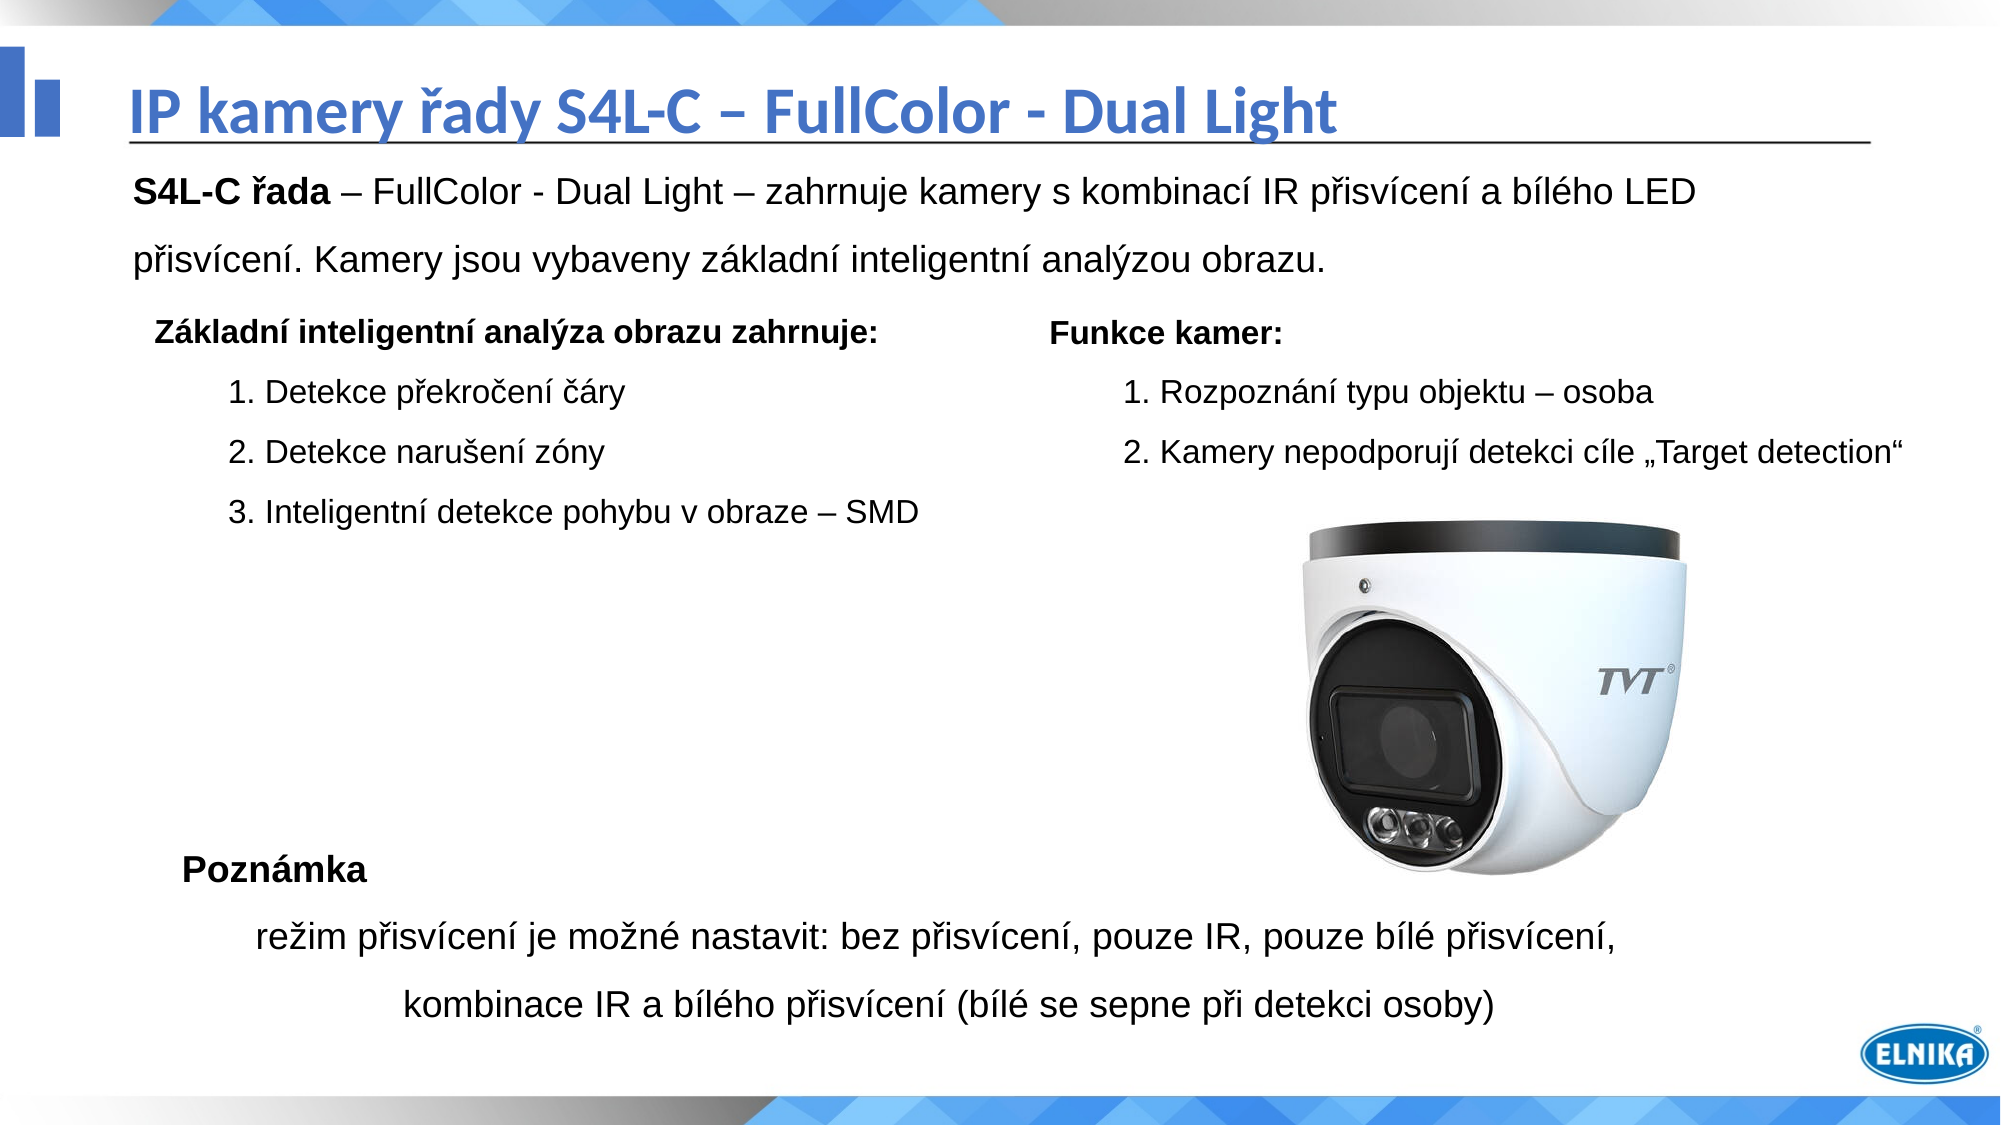

IP kamery řady S4L-C – FullColor - Dual Light
S4L-C řada – FullColor - Dual Light – zahrnuje kamery s kombinací IR přisvícení a bílého LED přisvícení. Kamery jsou vybaveny základní inteligentní analýzou obrazu.
Základní inteligentní analýza obrazu zahrnuje:
	1. Detekce překročení čáry
	2. Detekce narušení zóny
	3. Inteligentní detekce pohybu v obraze – SMD
Funkce kamer:
	1. Rozpoznání typu objektu – osoba
	2. Kamery nepodporují detekci cíle „Target detection“
Poznámka
	režim přisvícení je možné nastavit: bez přisvícení, pouze IR, pouze bílé přisvícení, 						kombinace IR a bílého přisvícení (bílé se sepne při detekci osoby)